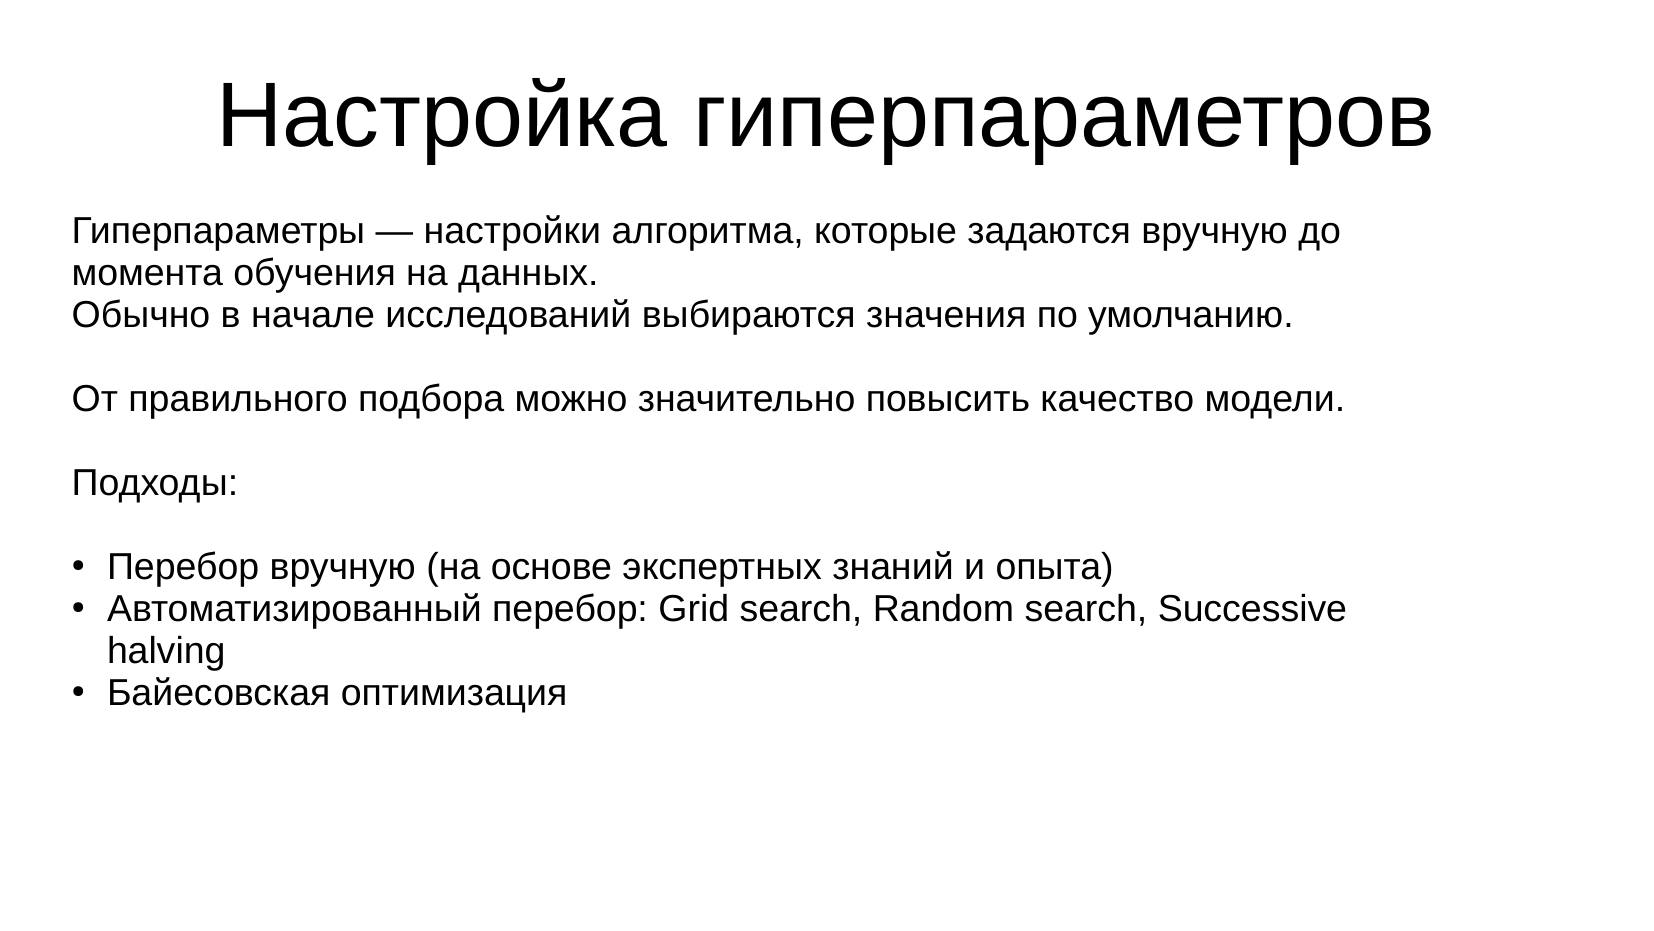

# Настройка гиперпараметров
Гиперпараметры — настройки алгоритма, которые задаются вручную до момента обучения на данных.
Обычно в начале исследований выбираются значения по умолчанию.
От правильного подбора можно значительно повысить качество модели.
Подходы:
Перебор вручную (на основе экспертных знаний и опыта)
Автоматизированный перебор: Grid search, Random search, Successive halving
Байесовская оптимизация